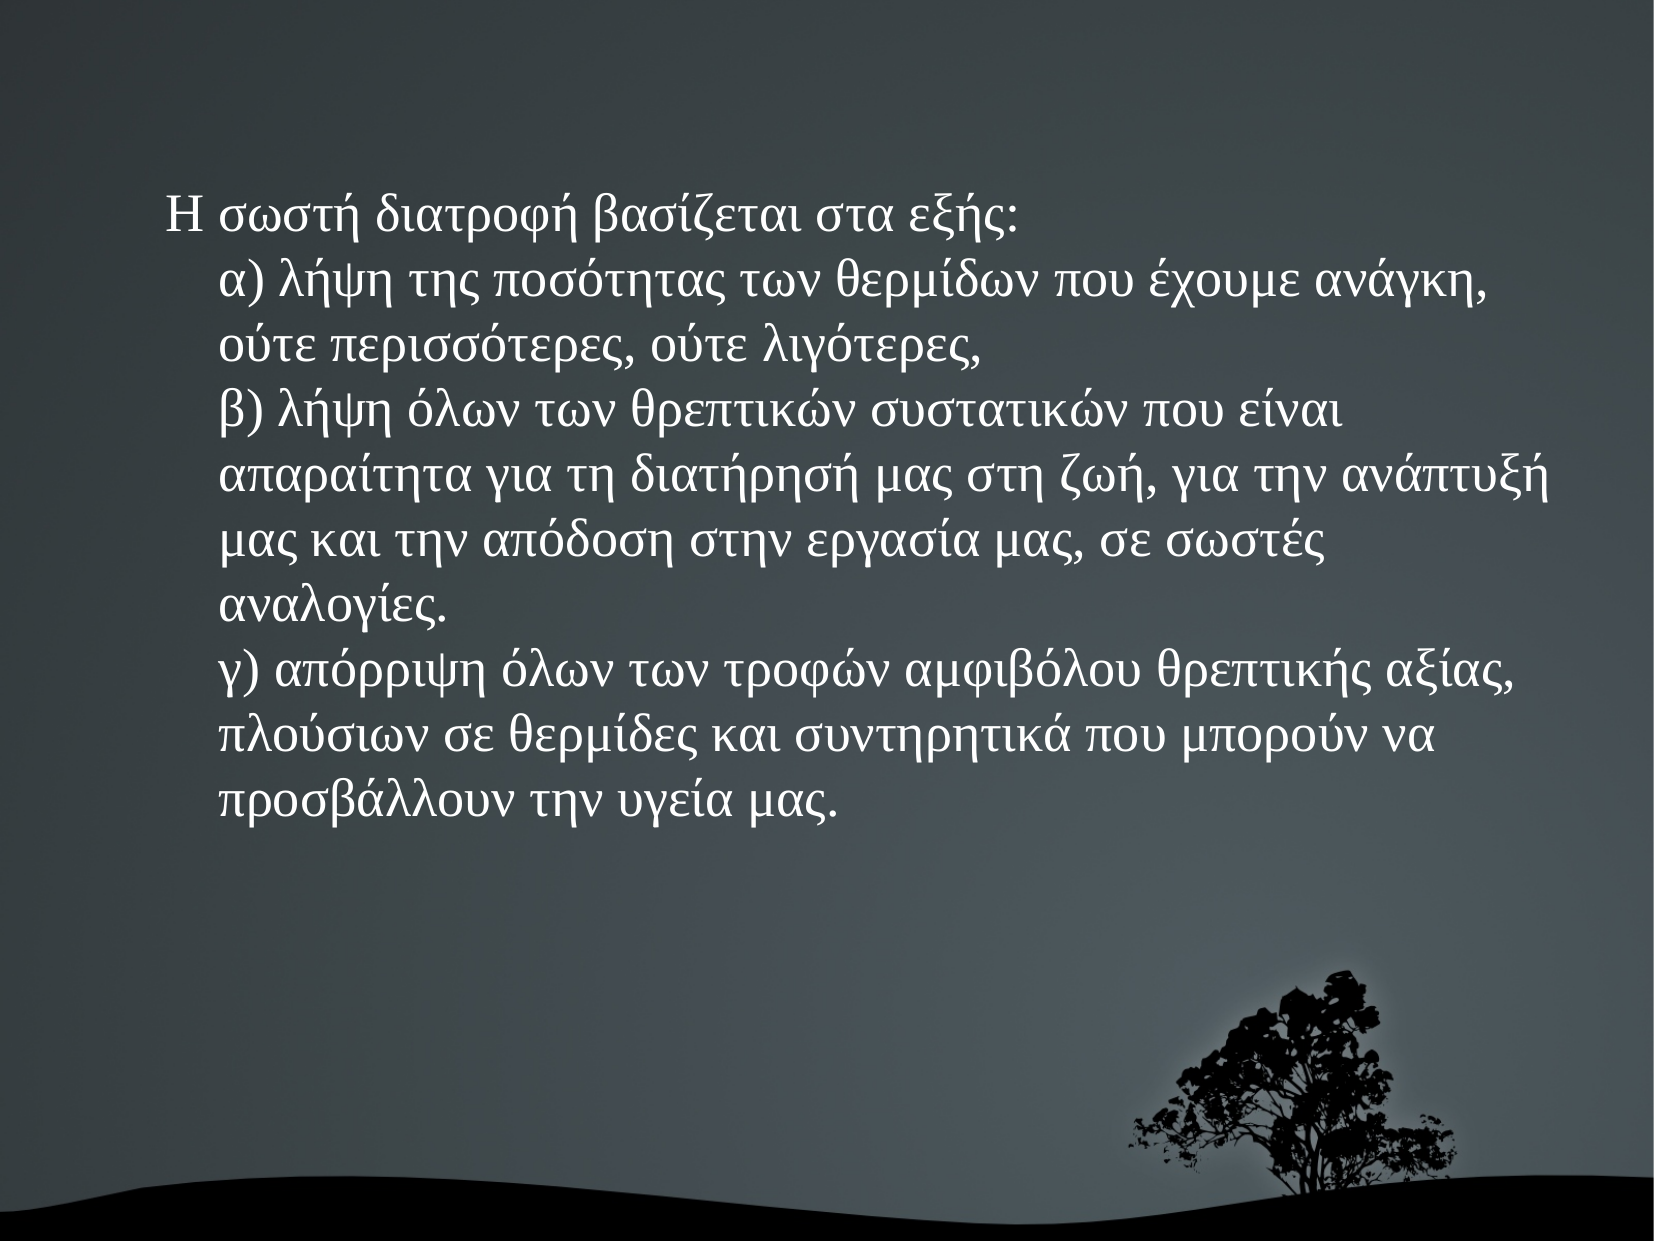

#
Η σωστή διατροφή βασίζεται στα εξής:
α) λήψη της ποσότητας των θερμίδων που έχουμε ανάγκη, ούτε περισσότερες, ούτε λιγότερες,
β) λήψη όλων των θρεπτικών συστατικών που είναι απαραίτητα για τη διατήρησή μας στη ζωή, για την ανάπτυξή μας και την απόδοση στην εργασία μας, σε σωστές αναλογίες.
γ) απόρριψη όλων των τροφών αμφιβόλου θρεπτικής αξίας, πλούσιων σε θερμίδες και συντηρητικά που μπορούν να προσβάλλουν την υγεία μας.